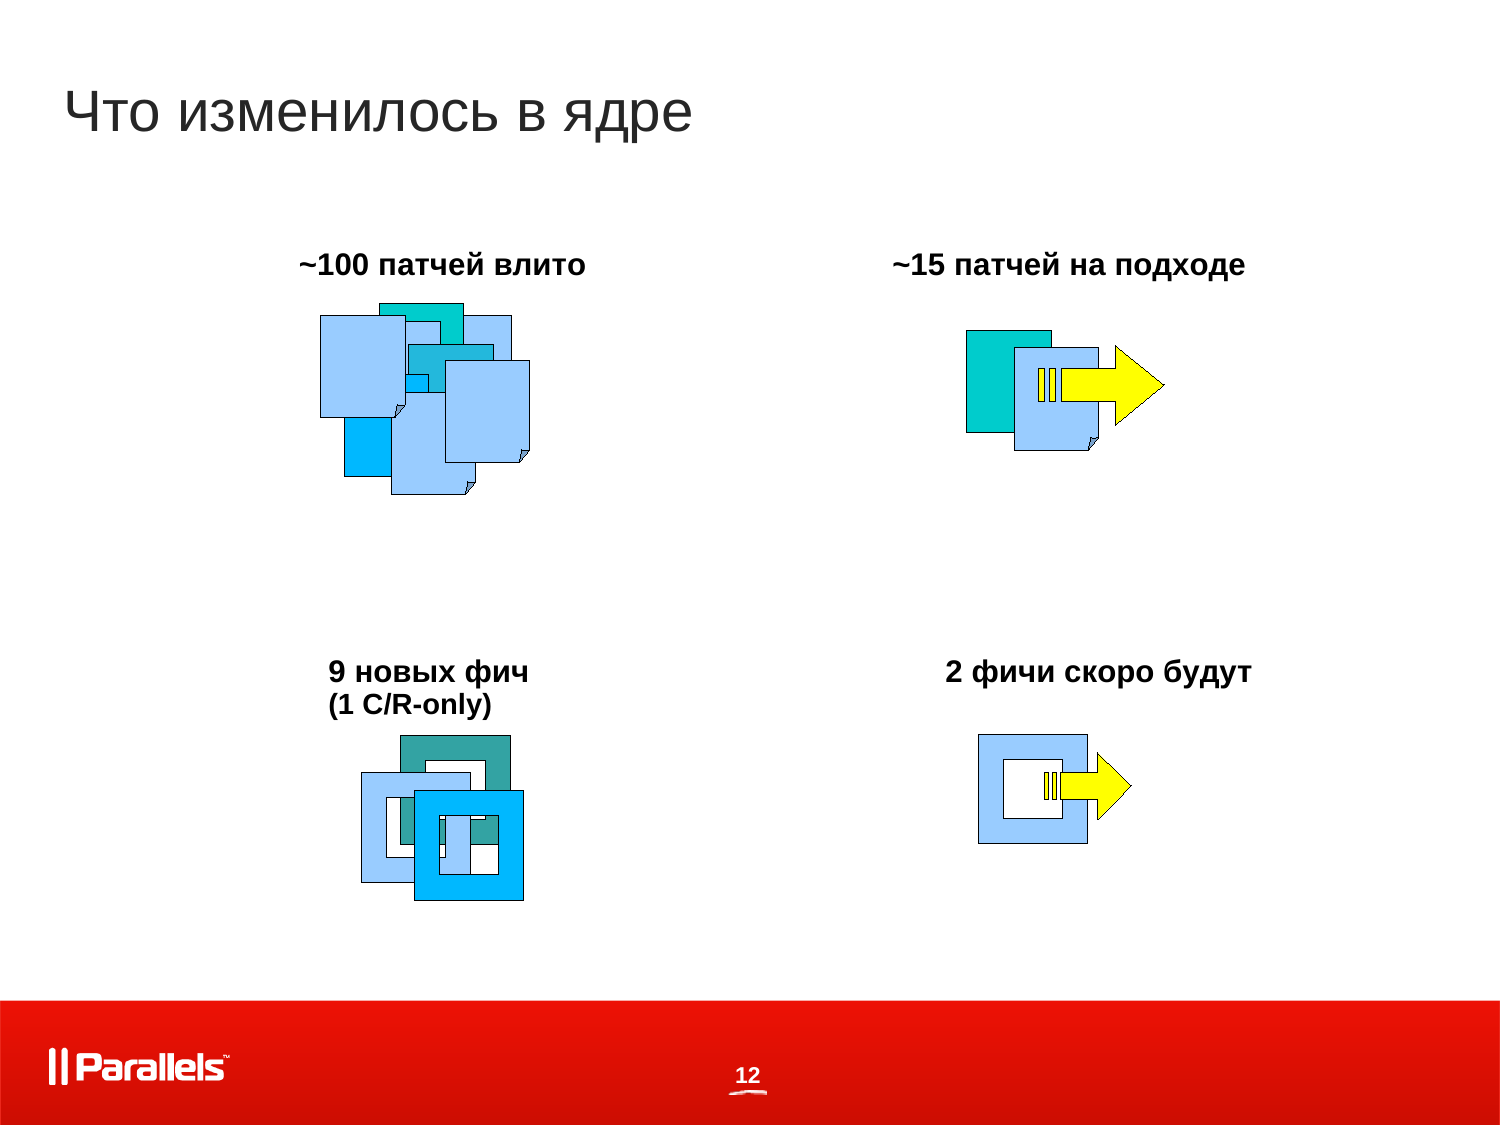

# Что изменилось в ядре
~100 патчей влито
~15 патчей на подходе
9 новых фич
(1 C/R-only)
2 фичи скоро будут